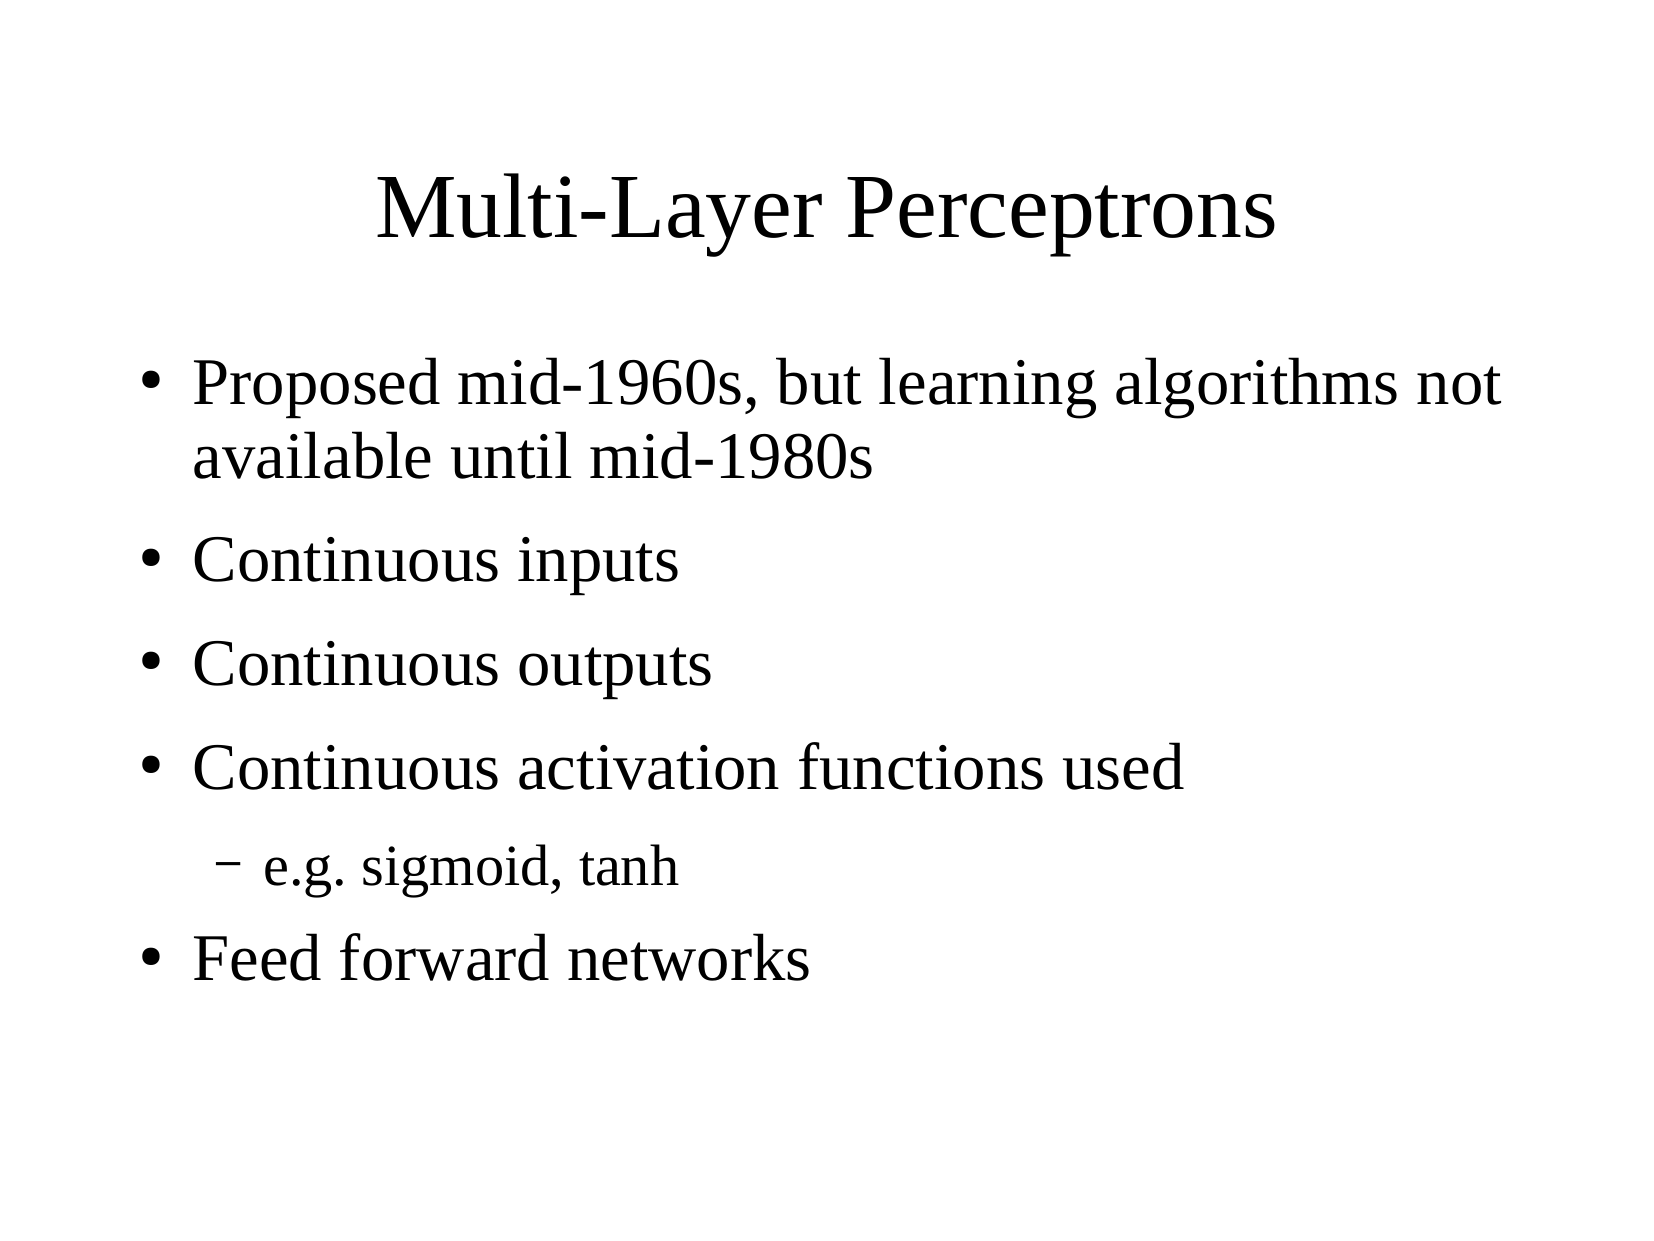

# Multi-Layer Perceptrons
Proposed mid-1960s, but learning algorithms not available until mid-1980s
Continuous inputs
Continuous outputs
Continuous activation functions used
e.g. sigmoid, tanh
Feed forward networks